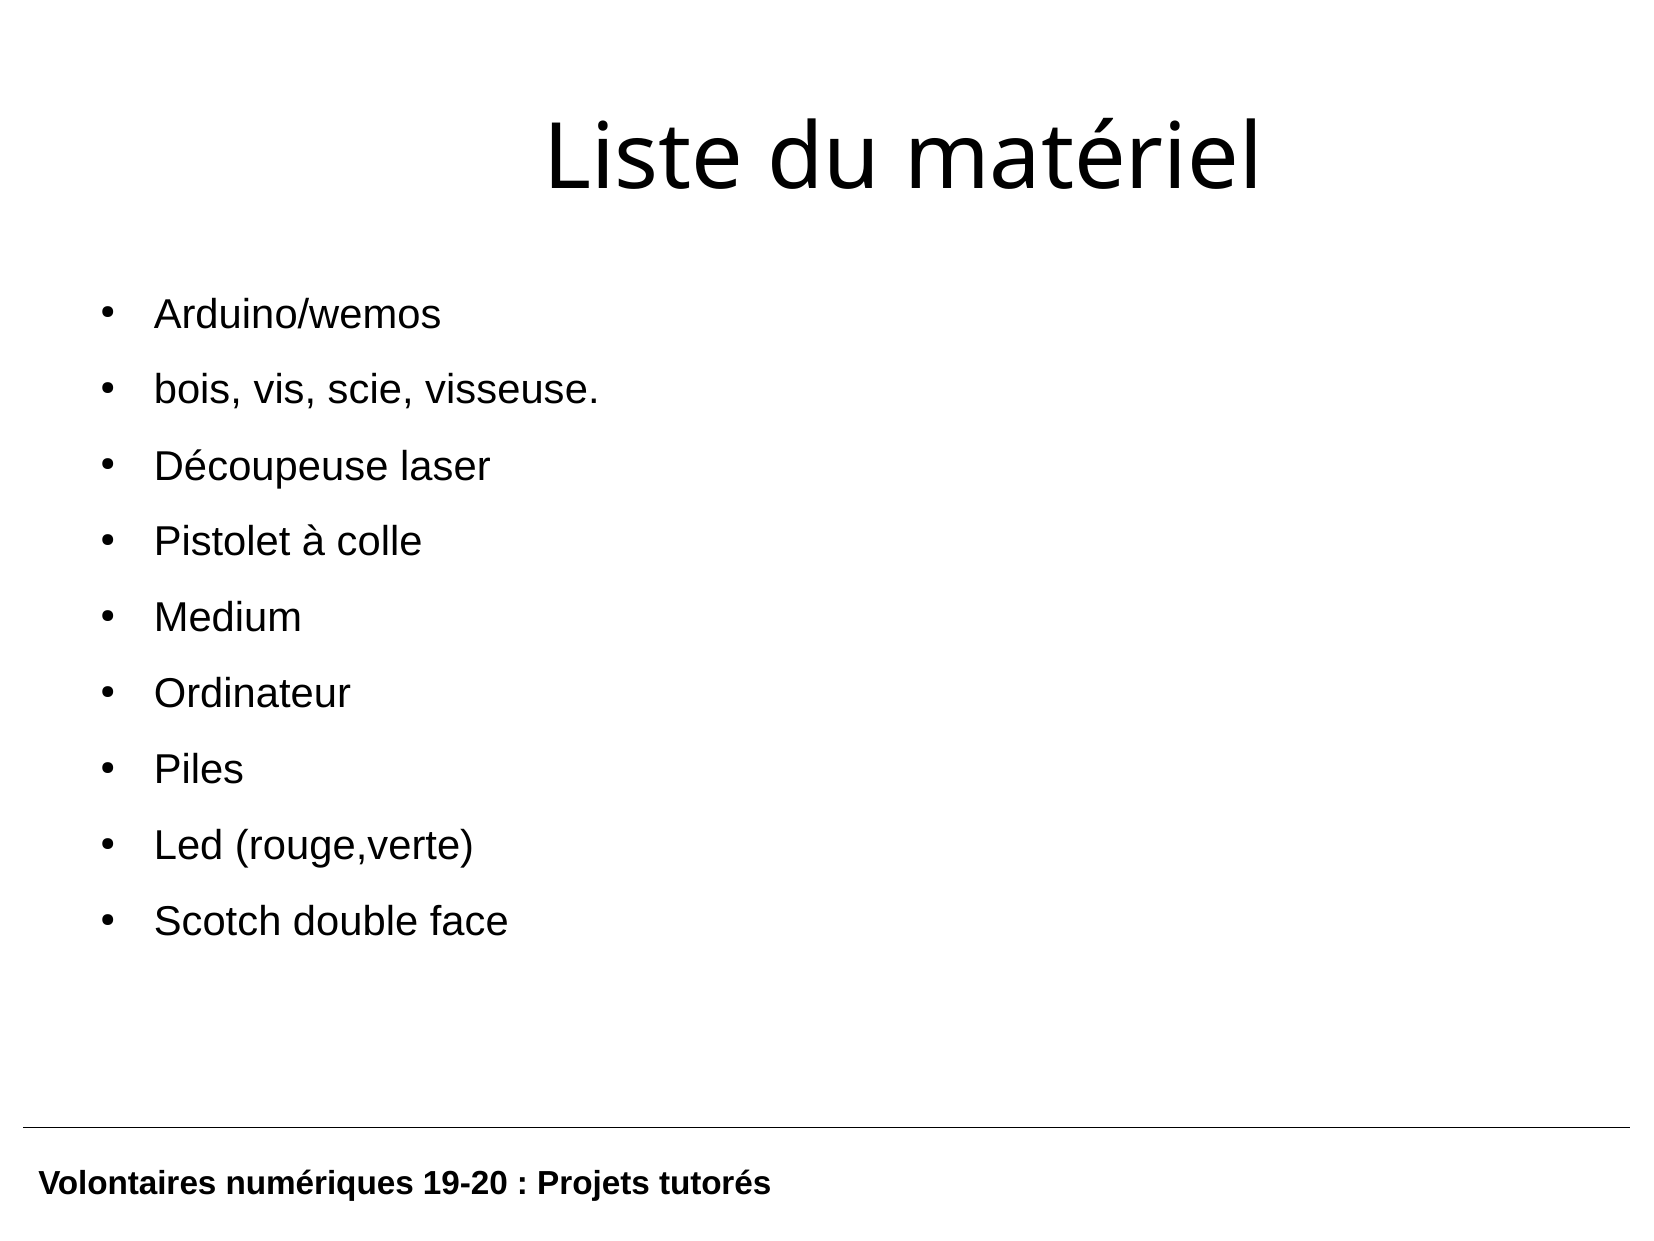

# Liste du matériel
Arduino/wemos
bois, vis, scie, visseuse.
Découpeuse laser
Pistolet à colle
Medium
Ordinateur
Piles
Led (rouge,verte)
Scotch double face
Volontaires numériques 19-20 : Projets tutorés